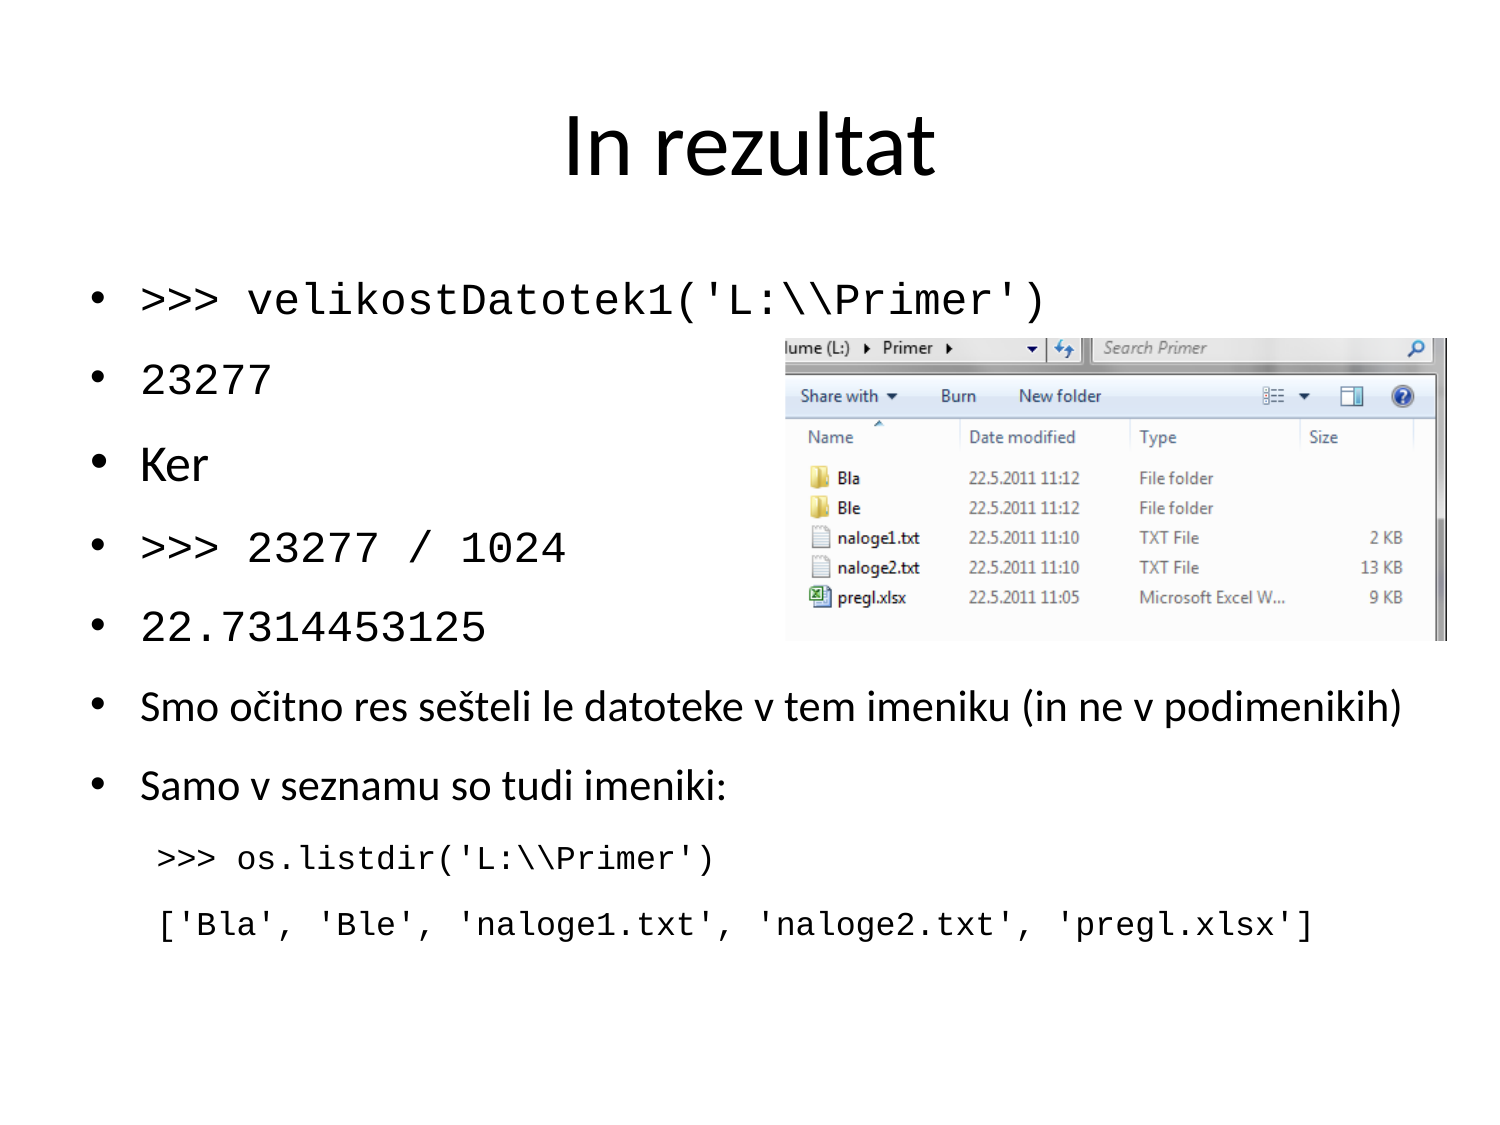

# In rezultat
>>> velikostDatotek1('L:\\Primer')
23277
Ker
>>> 23277 / 1024
22.7314453125
Smo očitno res sešteli le datoteke v tem imeniku (in ne v podimenikih)
Samo v seznamu so tudi imeniki:
>>> os.listdir('L:\\Primer')
['Bla', 'Ble', 'naloge1.txt', 'naloge2.txt', 'pregl.xlsx']